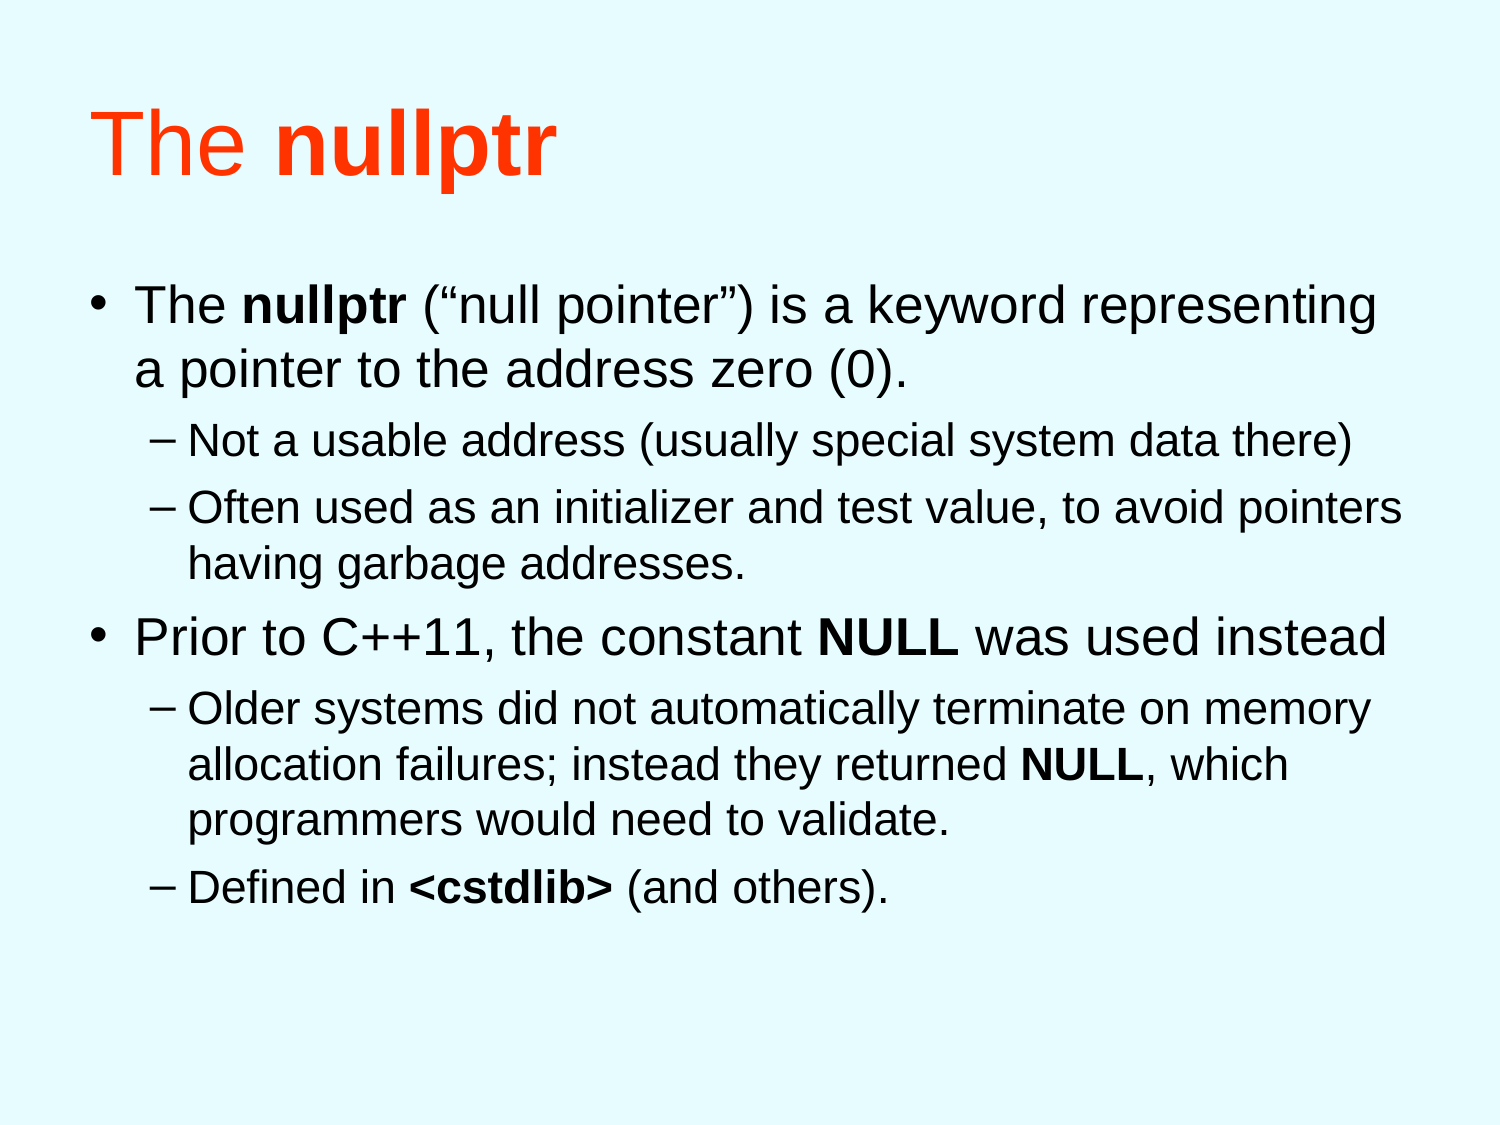

# The nullptr
The nullptr (“null pointer”) is a keyword representing a pointer to the address zero (0).
Not a usable address (usually special system data there)
Often used as an initializer and test value, to avoid pointers having garbage addresses.
Prior to C++11, the constant NULL was used instead
Older systems did not automatically terminate on memory allocation failures; instead they returned NULL, which programmers would need to validate.
Defined in <cstdlib> (and others).